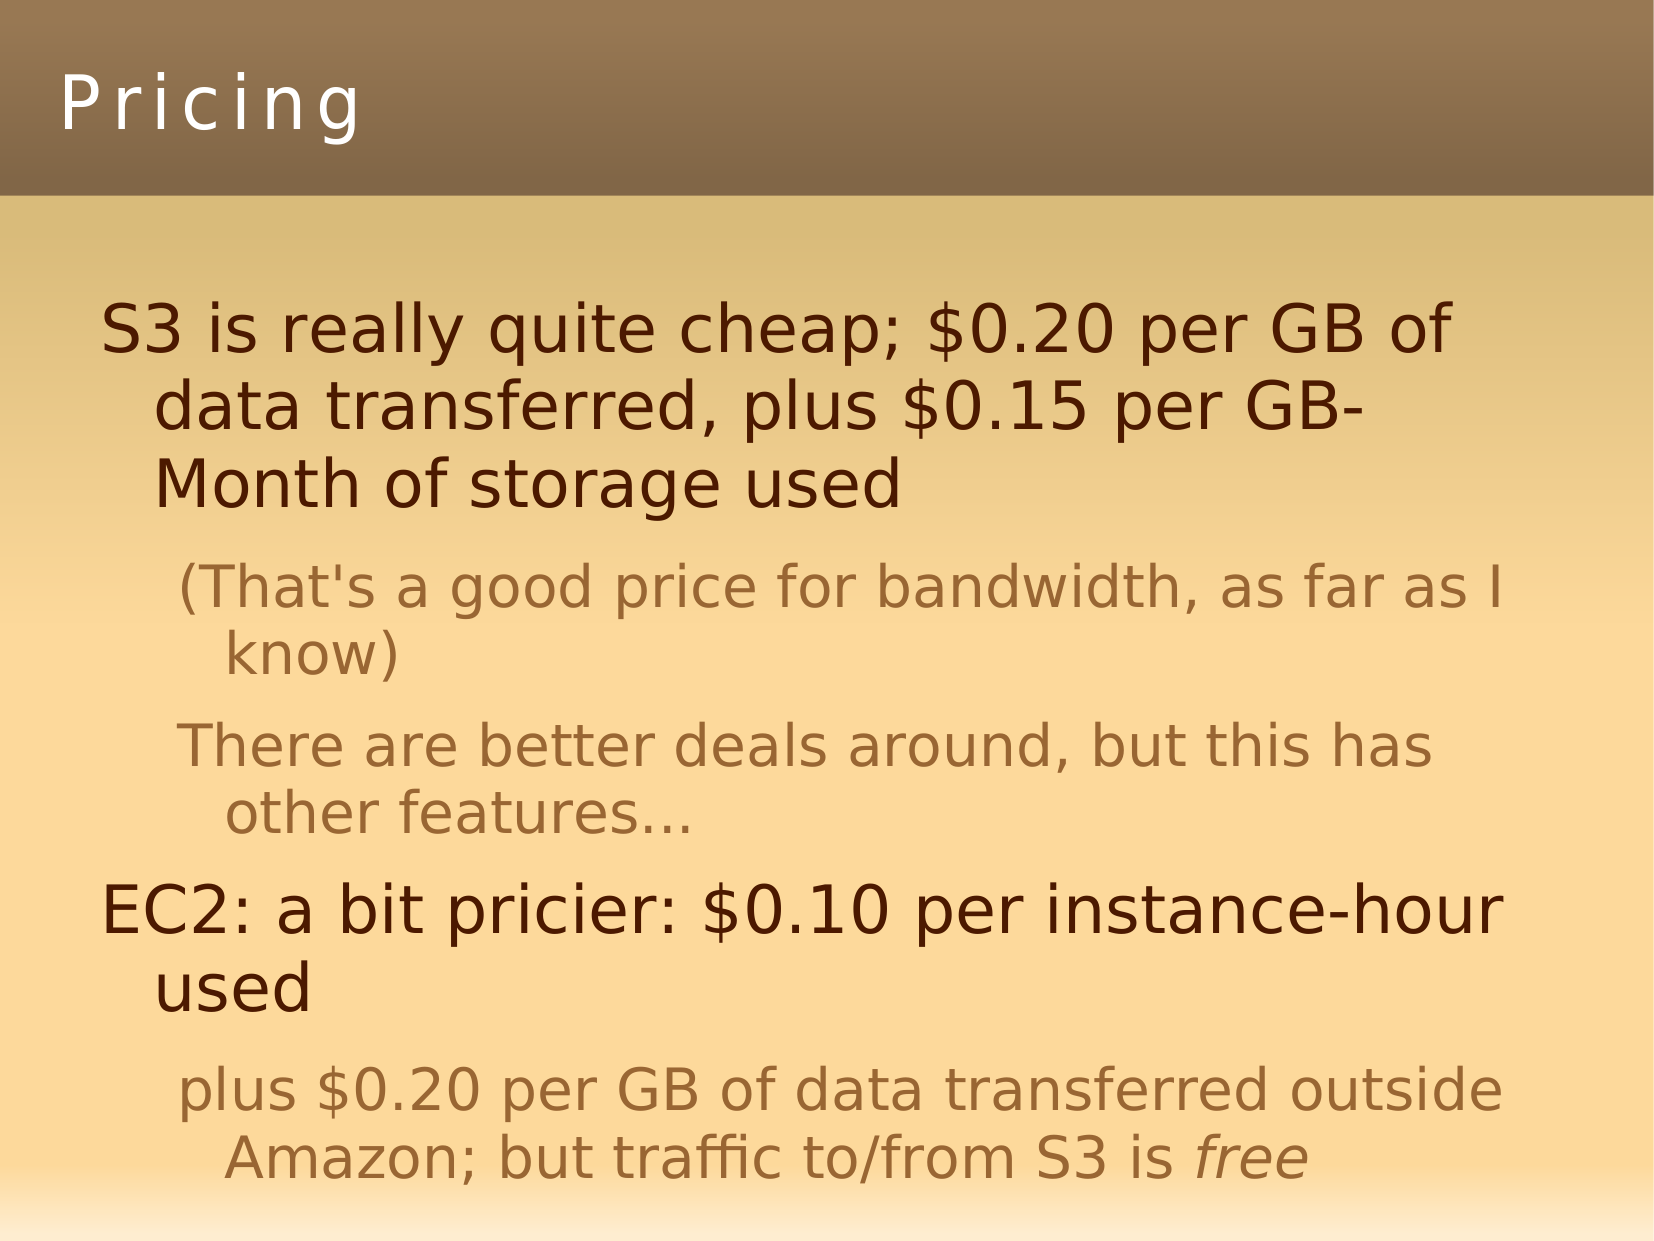

# Pricing
S3 is really quite cheap; $0.20 per GB of data transferred, plus $0.15 per GB-Month of storage used
(That's a good price for bandwidth, as far as I know)
There are better deals around, but this has other features...
EC2: a bit pricier: $0.10 per instance-hour used
plus $0.20 per GB of data transferred outside Amazon; but traffic to/from S3 is free